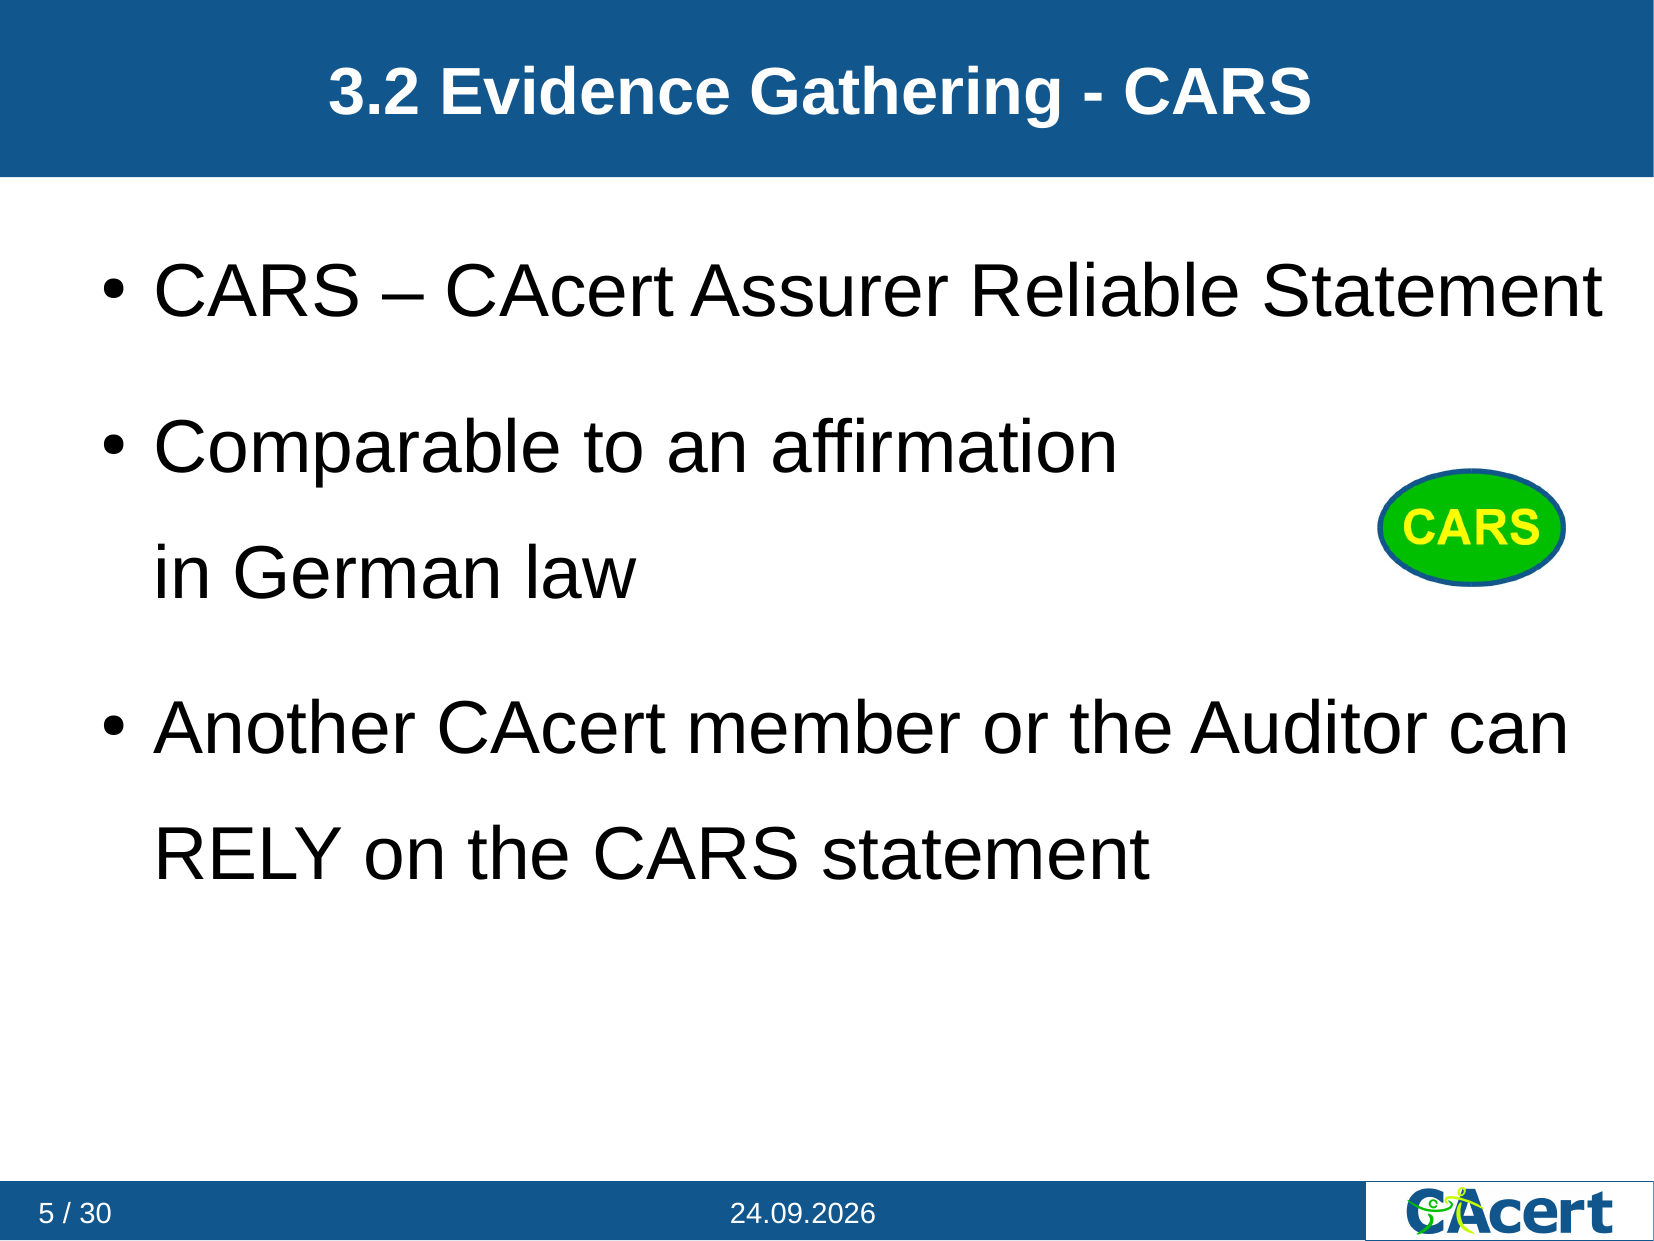

# 3.2 Evidence Gathering - CARS
CARS – CAcert Assurer Reliable Statement
Comparable to an affirmation
in German law
Another CAcert member or the Auditor can RELY on the CARS statement